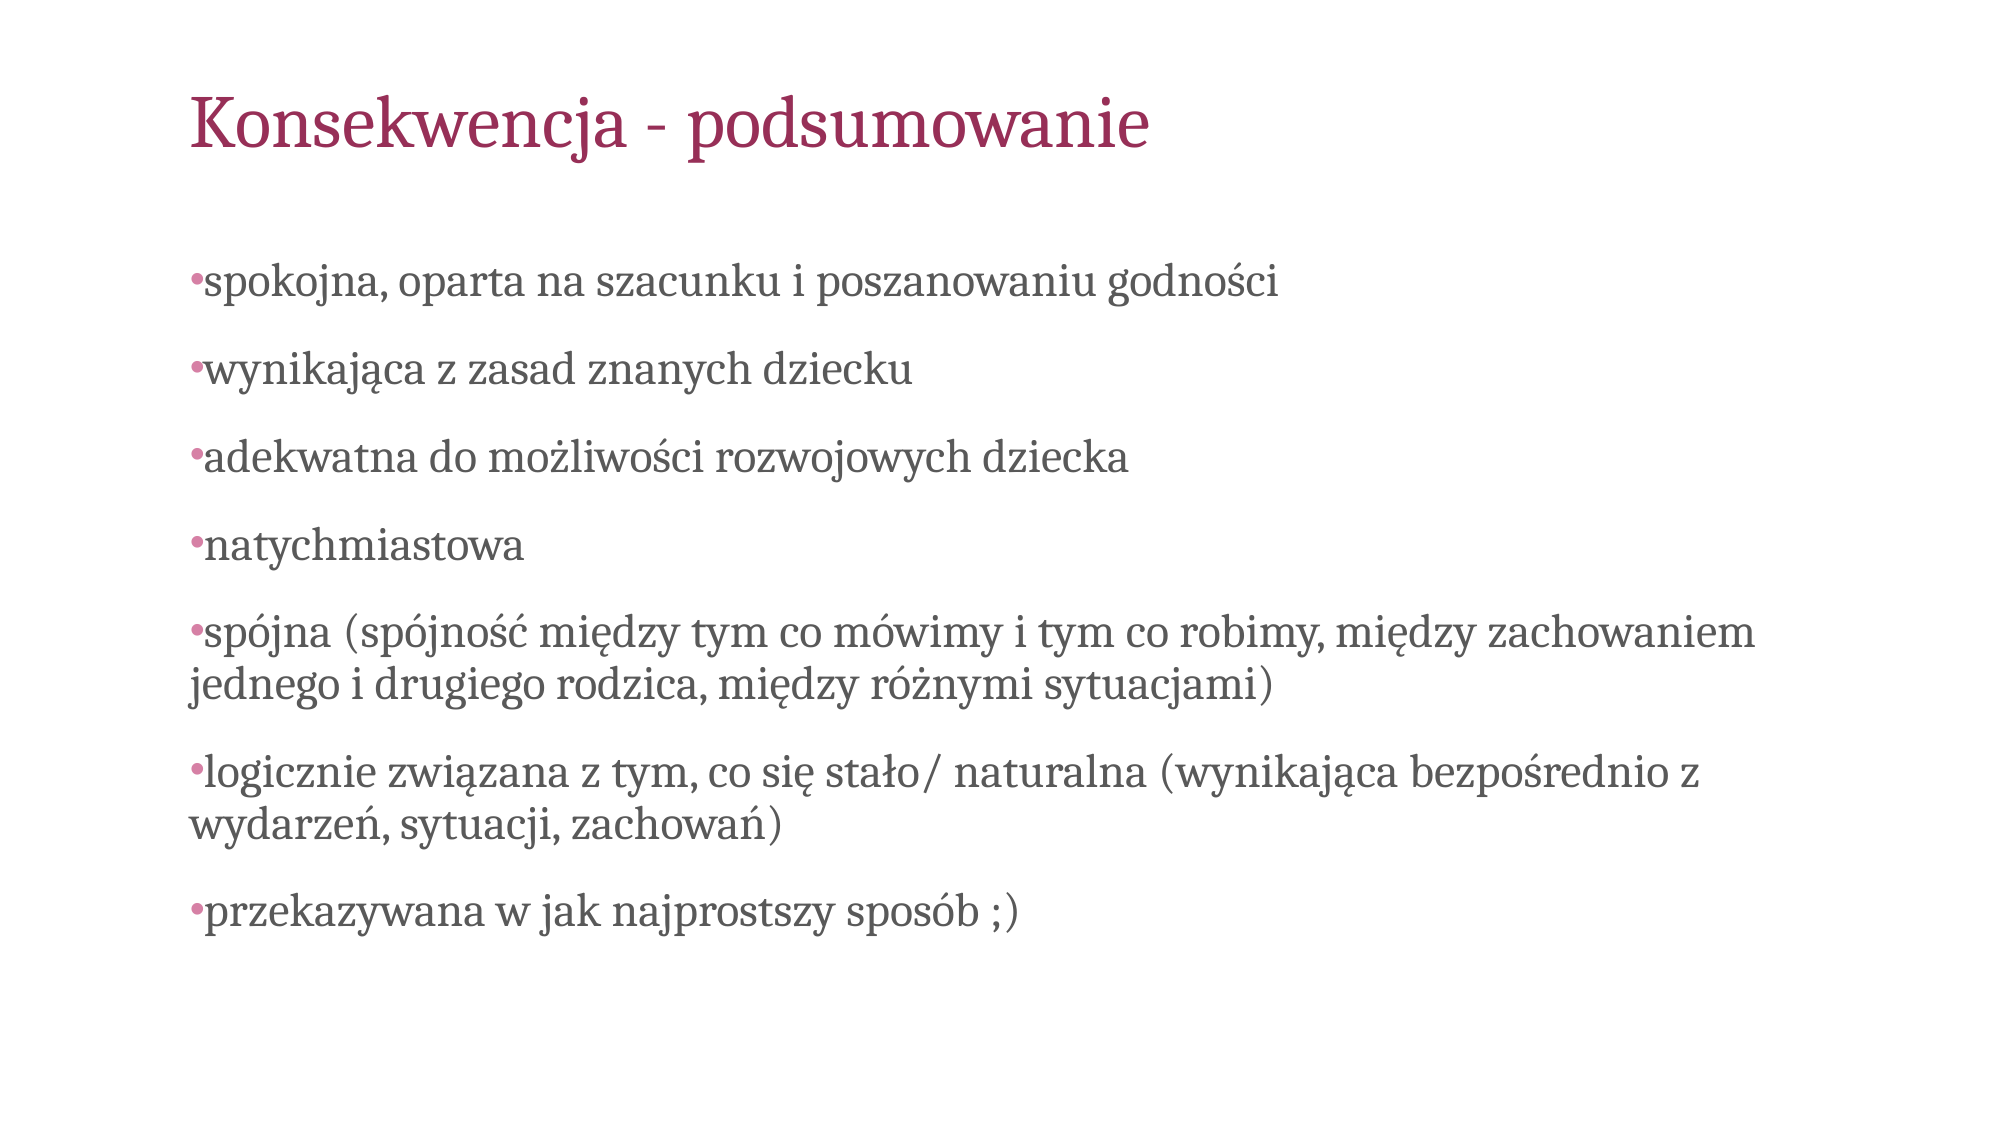

# Konsekwencja - podsumowanie
spokojna, oparta na szacunku i poszanowaniu godności
wynikająca z zasad znanych dziecku
adekwatna do możliwości rozwojowych dziecka
natychmiastowa
spójna (spójność między tym co mówimy i tym co robimy, między zachowaniem jednego i drugiego rodzica, między różnymi sytuacjami)
logicznie związana z tym, co się stało/ naturalna (wynikająca bezpośrednio z wydarzeń, sytuacji, zachowań)
przekazywana w jak najprostszy sposób ;)